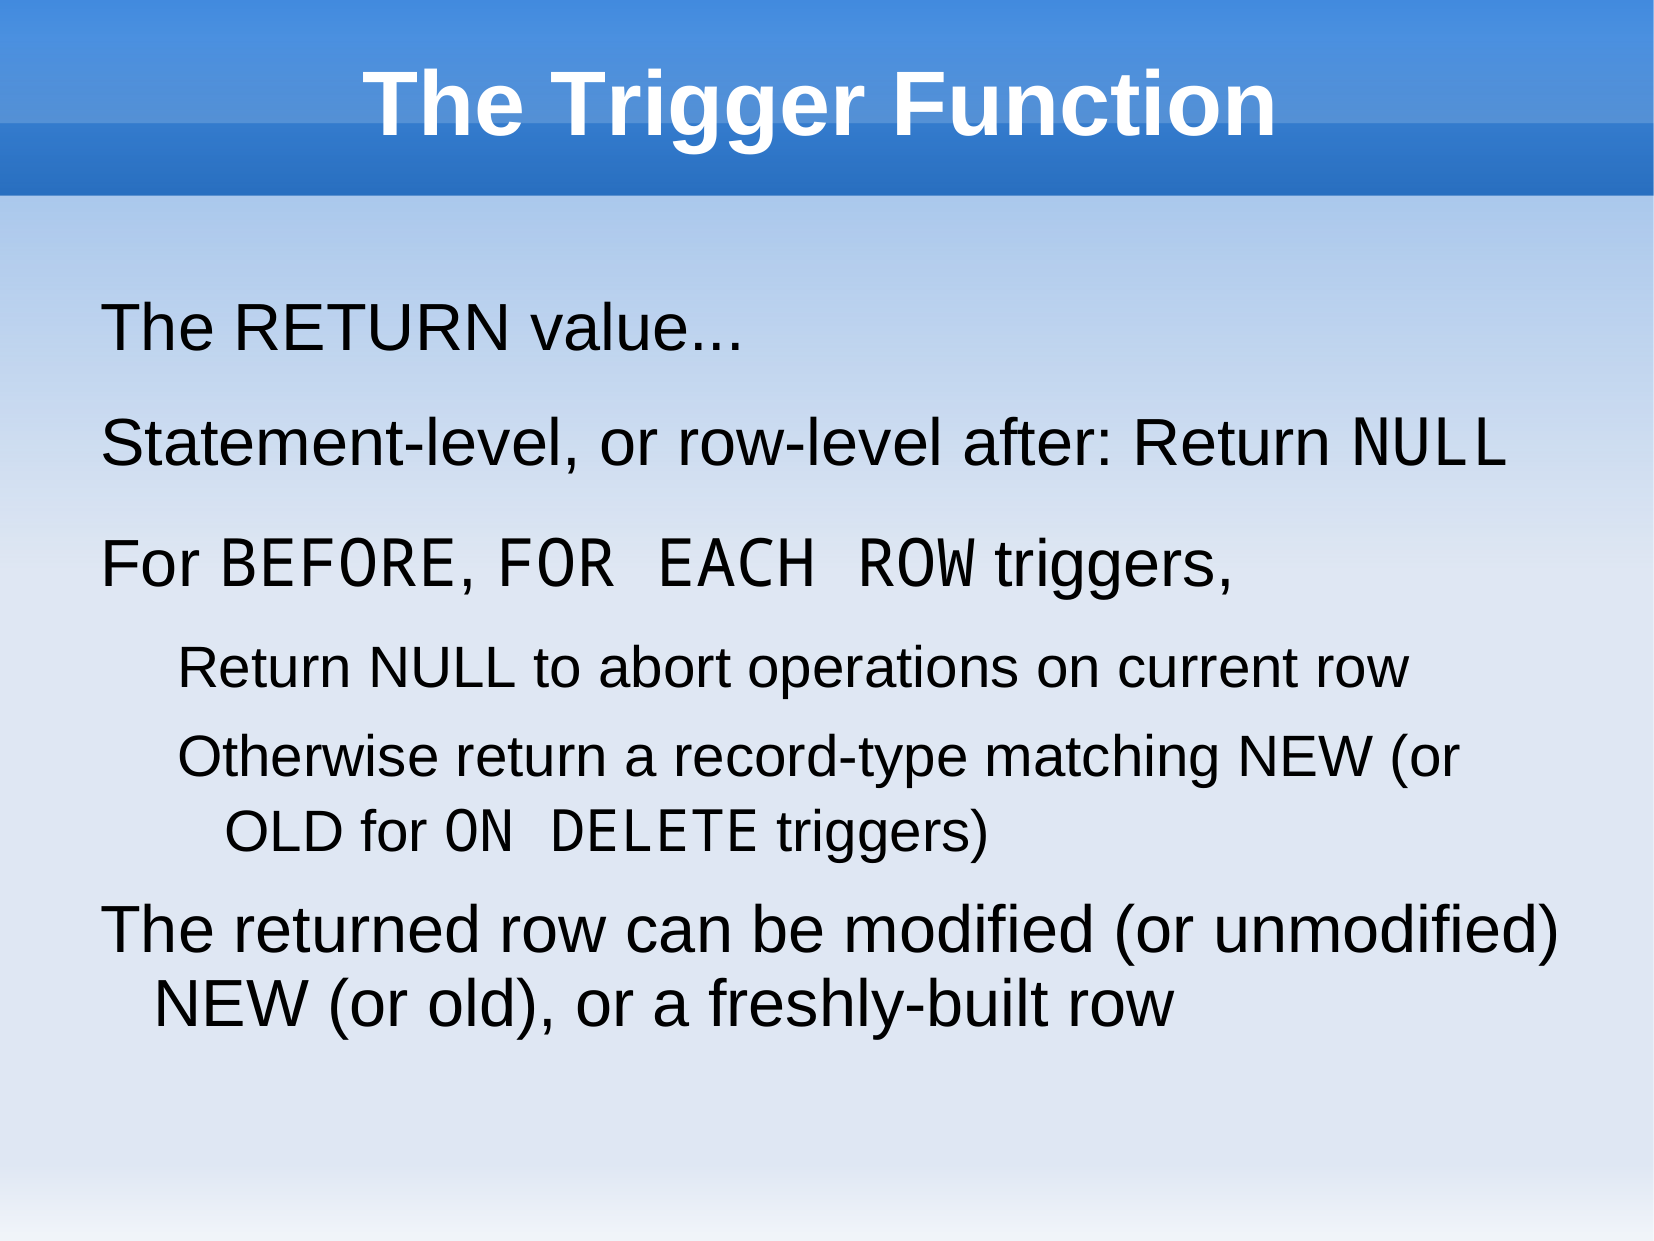

# The Trigger Function
The RETURN value...
Statement-level, or row-level after: Return NULL
For BEFORE, FOR EACH ROW triggers,
Return NULL to abort operations on current row
Otherwise return a record-type matching NEW (or OLD for ON DELETE triggers)
The returned row can be modified (or unmodified) NEW (or old), or a freshly-built row